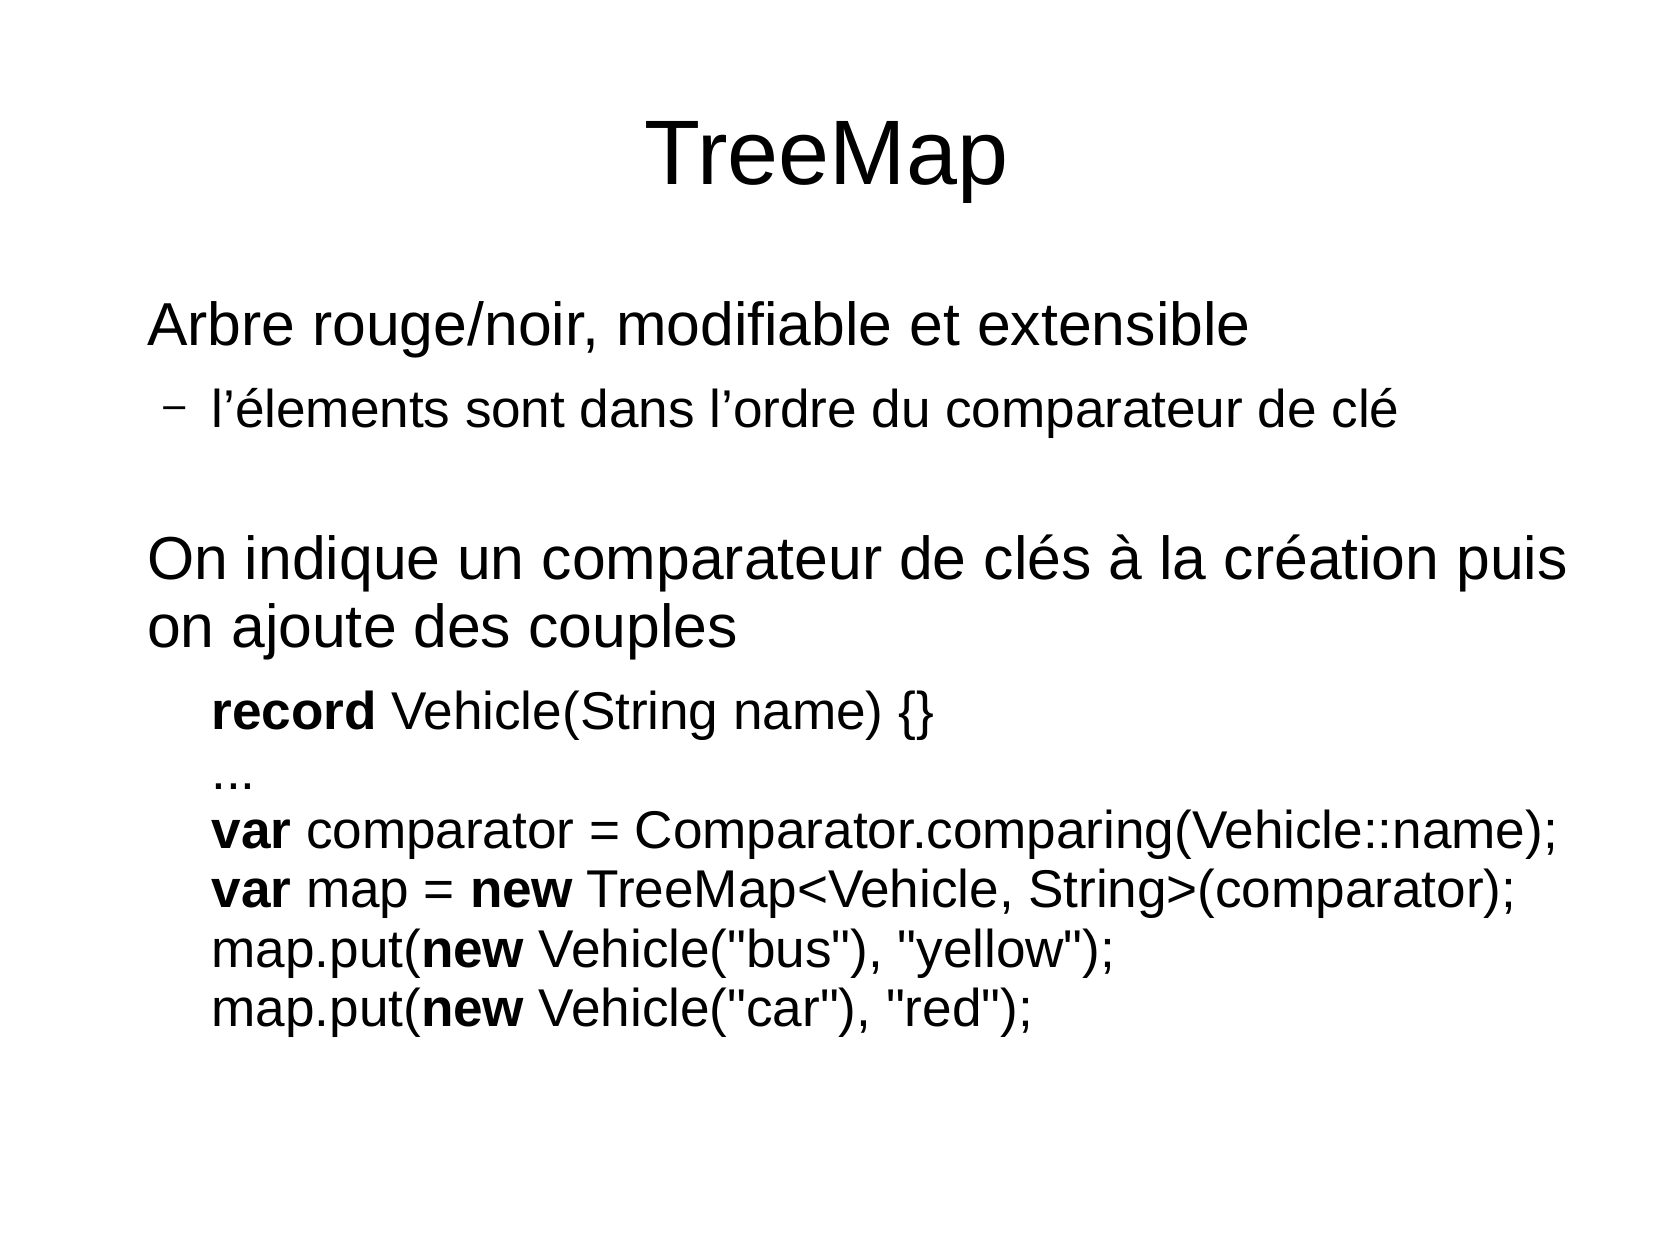

# TreeMap
Arbre rouge/noir, modifiable et extensible
l’élements sont dans l’ordre du comparateur de clé
On indique un comparateur de clés à la création puis on ajoute des couples
record Vehicle(String name) {}
...
var comparator = Comparator.comparing(Vehicle::name);
var map = new TreeMap<Vehicle, String>(comparator);
map.put(new Vehicle("bus"), "yellow");
map.put(new Vehicle("car"), "red");